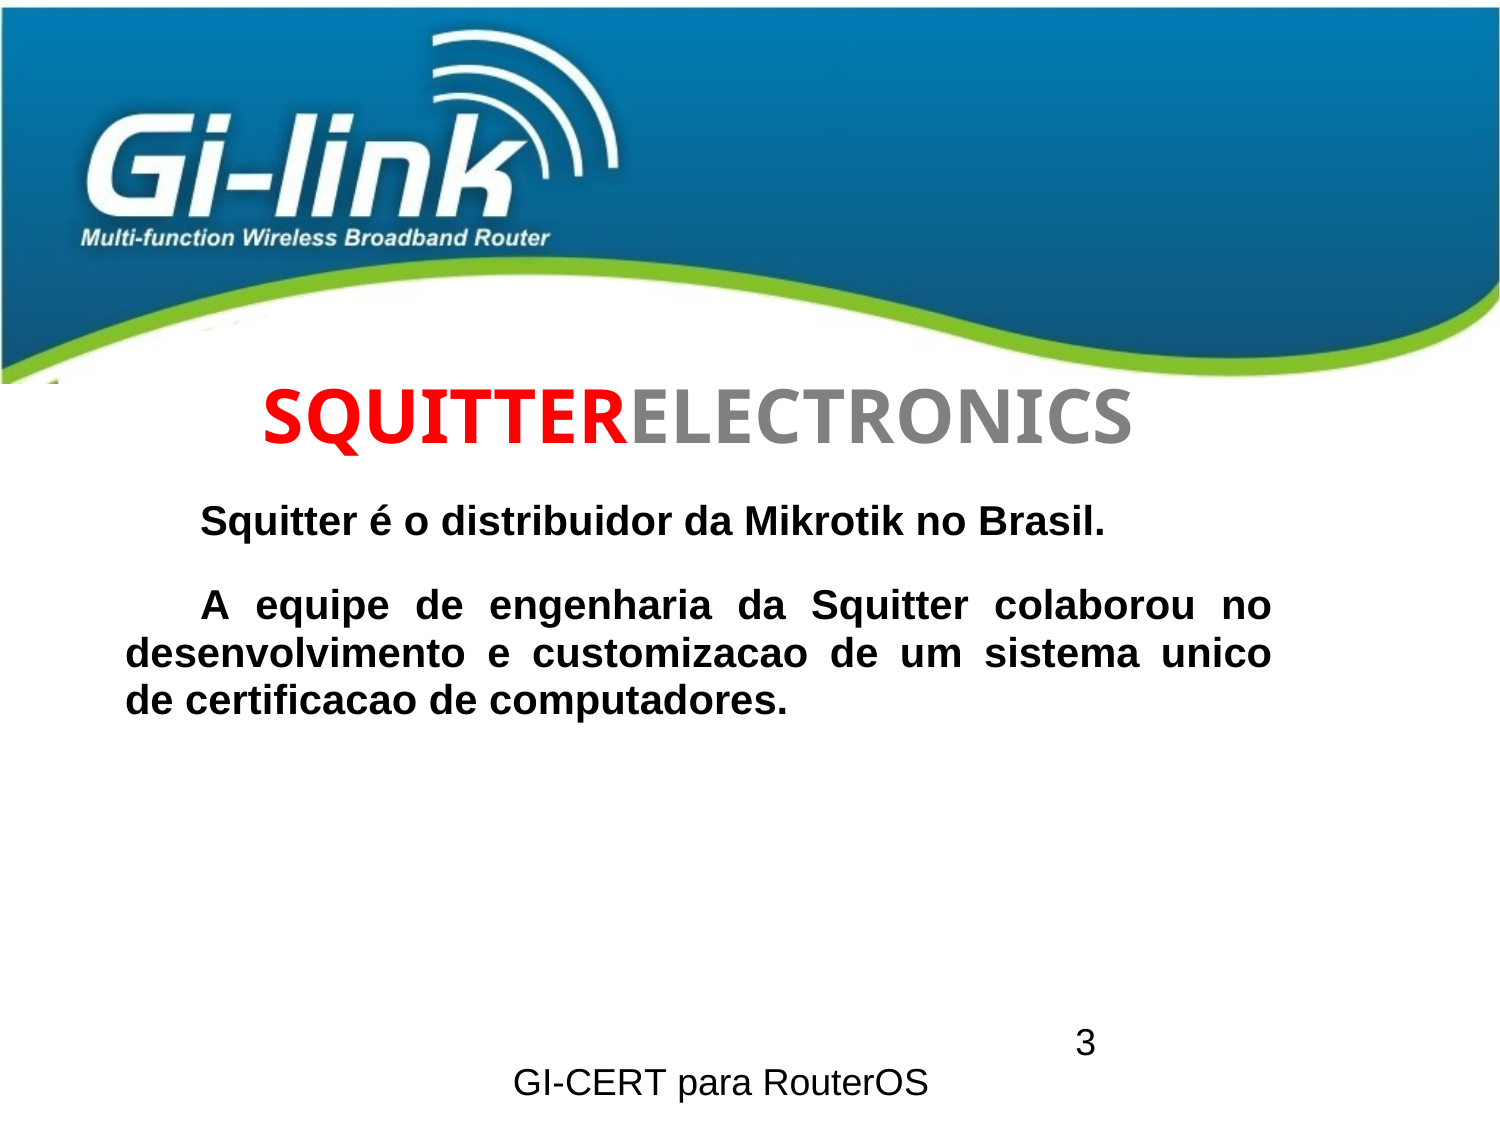

SQUITTERELECTRONICS
	Squitter é o distribuidor da Mikrotik no Brasil.
	A equipe de engenharia da Squitter colaborou no desenvolvimento e customizacao de um sistema unico de certificacao de computadores.
3